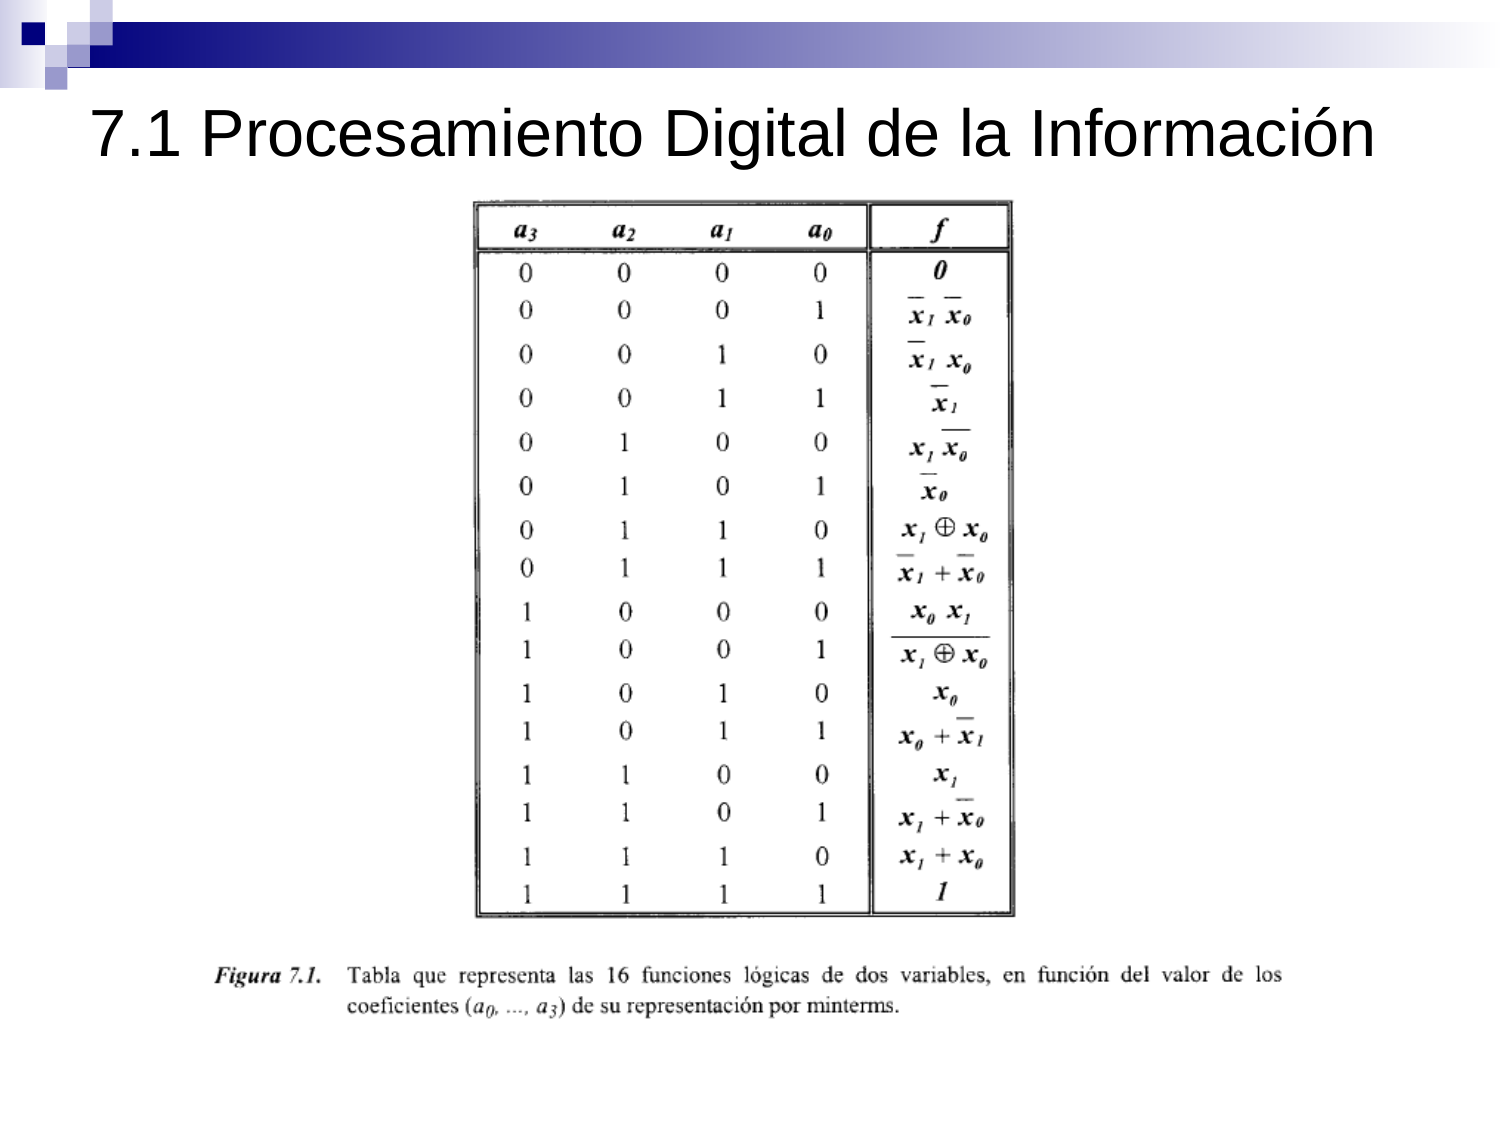

# 7.1 Procesamiento Digital de la Información